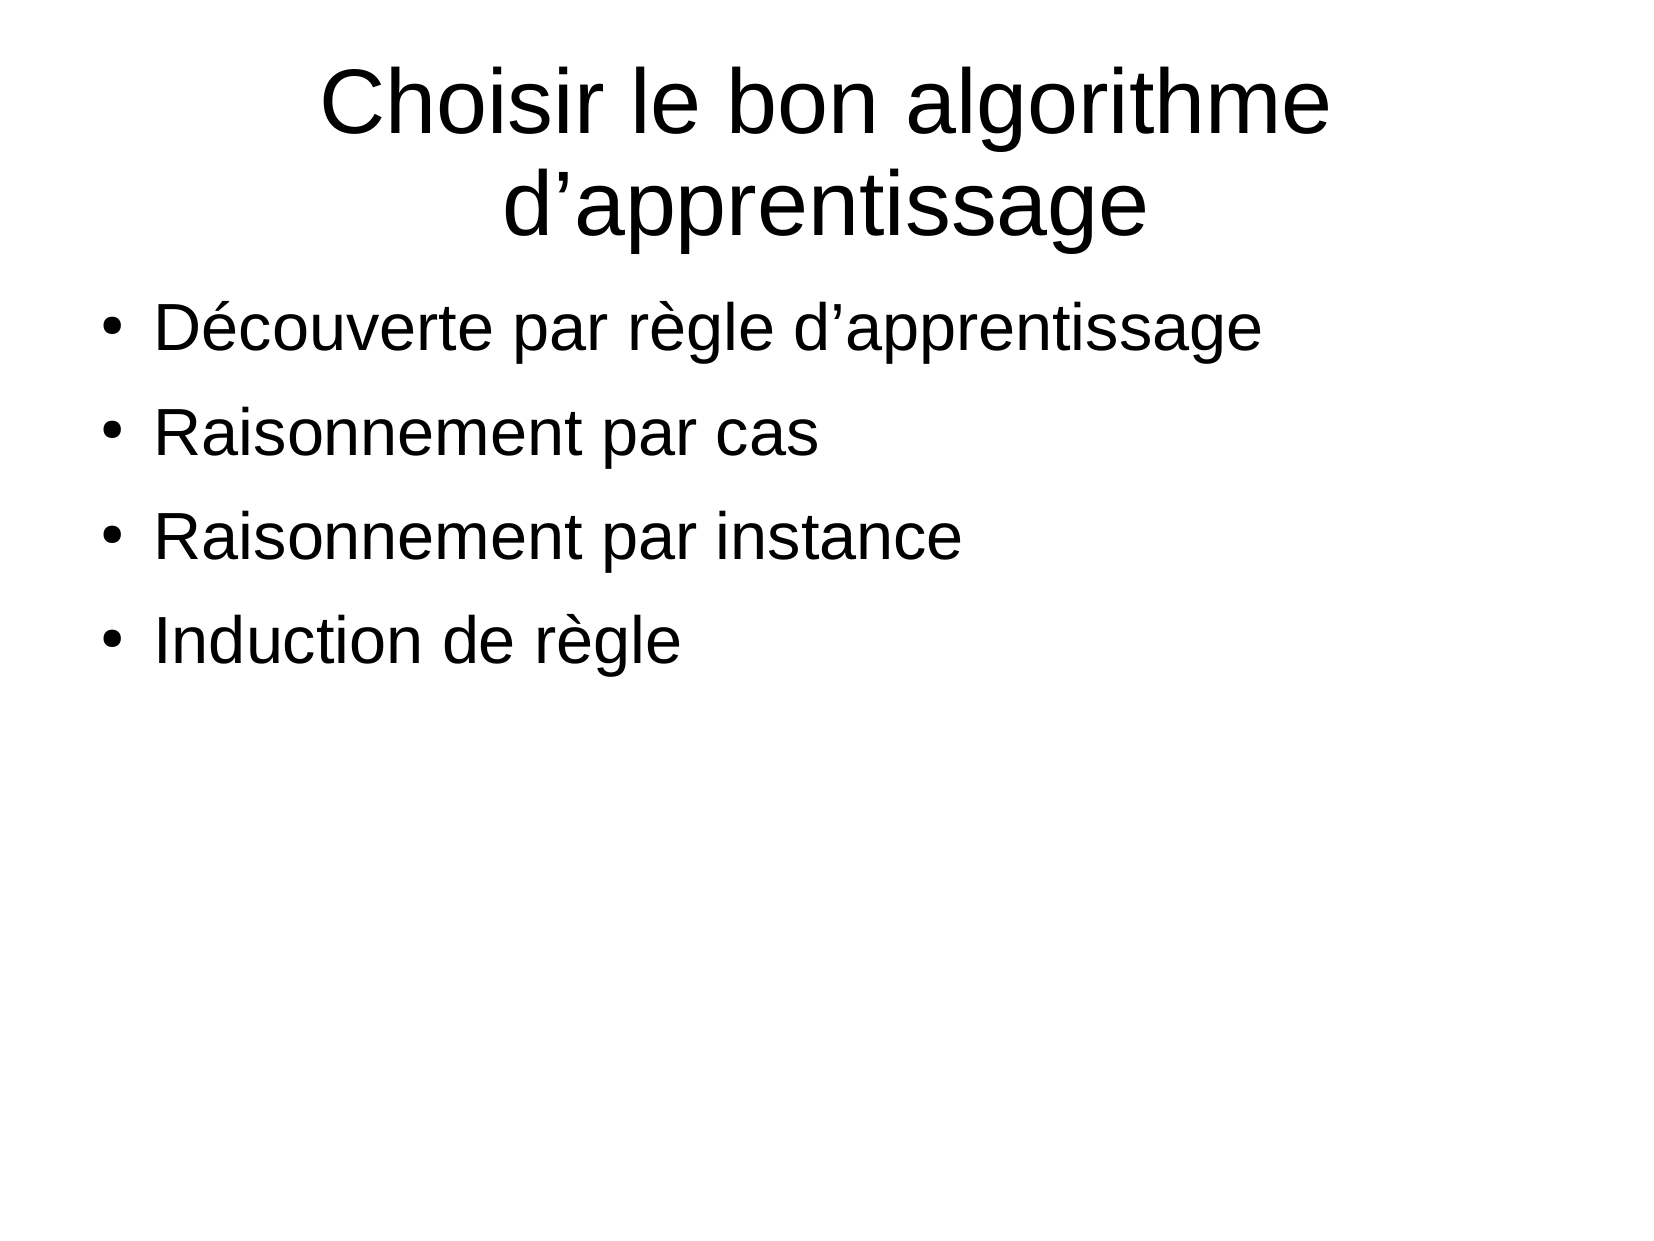

# Choisir le bon algorithme d’apprentissage
Découverte par règle d’apprentissage
Raisonnement par cas
Raisonnement par instance
Induction de règle